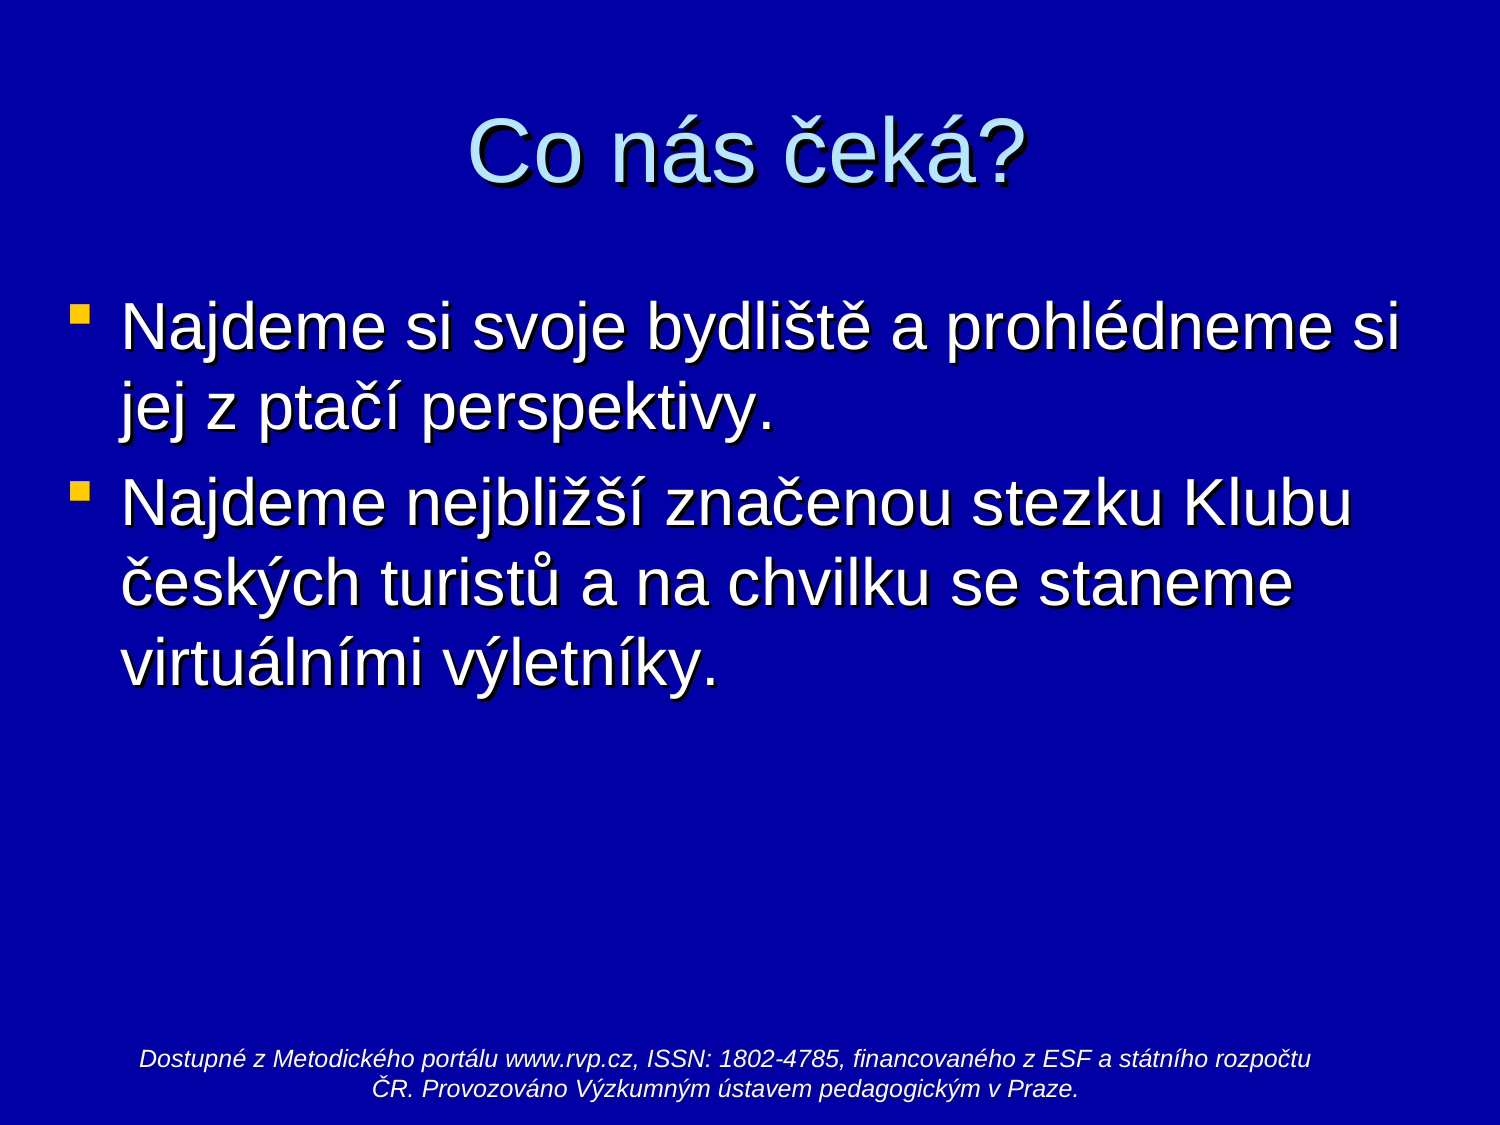

# Co nás čeká?
Najdeme si svoje bydliště a prohlédneme si jej z ptačí perspektivy.
Najdeme nejbližší značenou stezku Klubu českých turistů a na chvilku se staneme virtuálními výletníky.
Dostupné z Metodického portálu www.rvp.cz, ISSN: 1802-4785, financovaného z ESF a státního rozpočtu ČR. Provozováno Výzkumným ústavem pedagogickým v Praze.